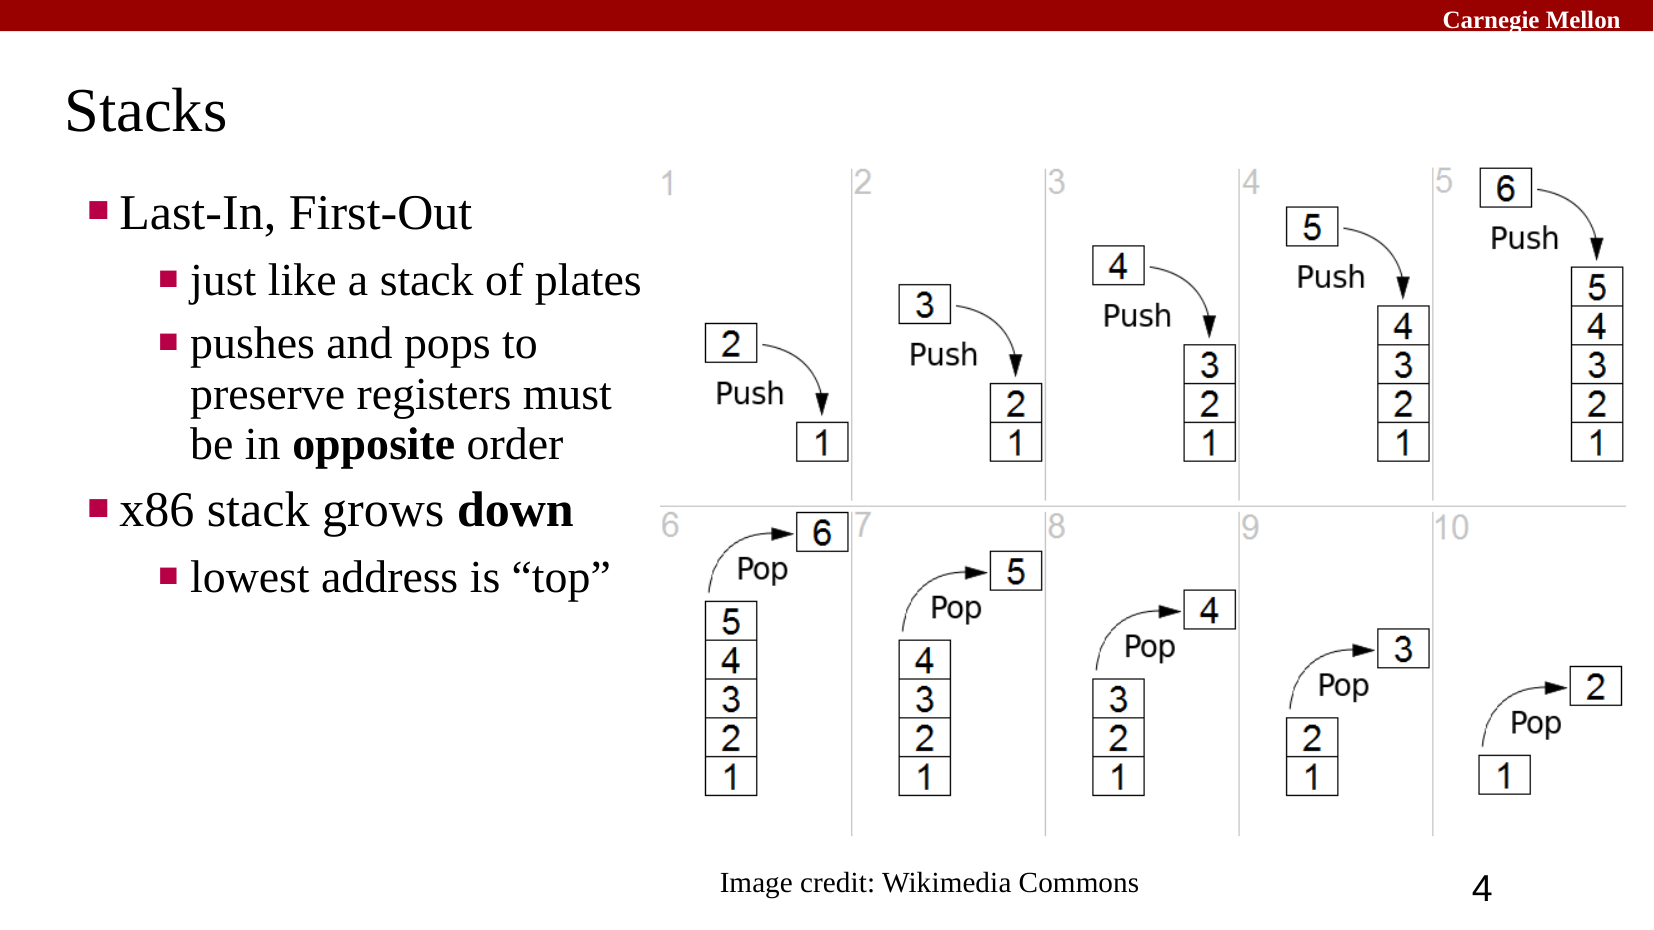

# Stacks
Last-In, First-Out
just like a stack of plates
pushes and pops to preserve registers must be in opposite order
x86 stack grows down
lowest address is “top”
Image credit: Wikimedia Commons